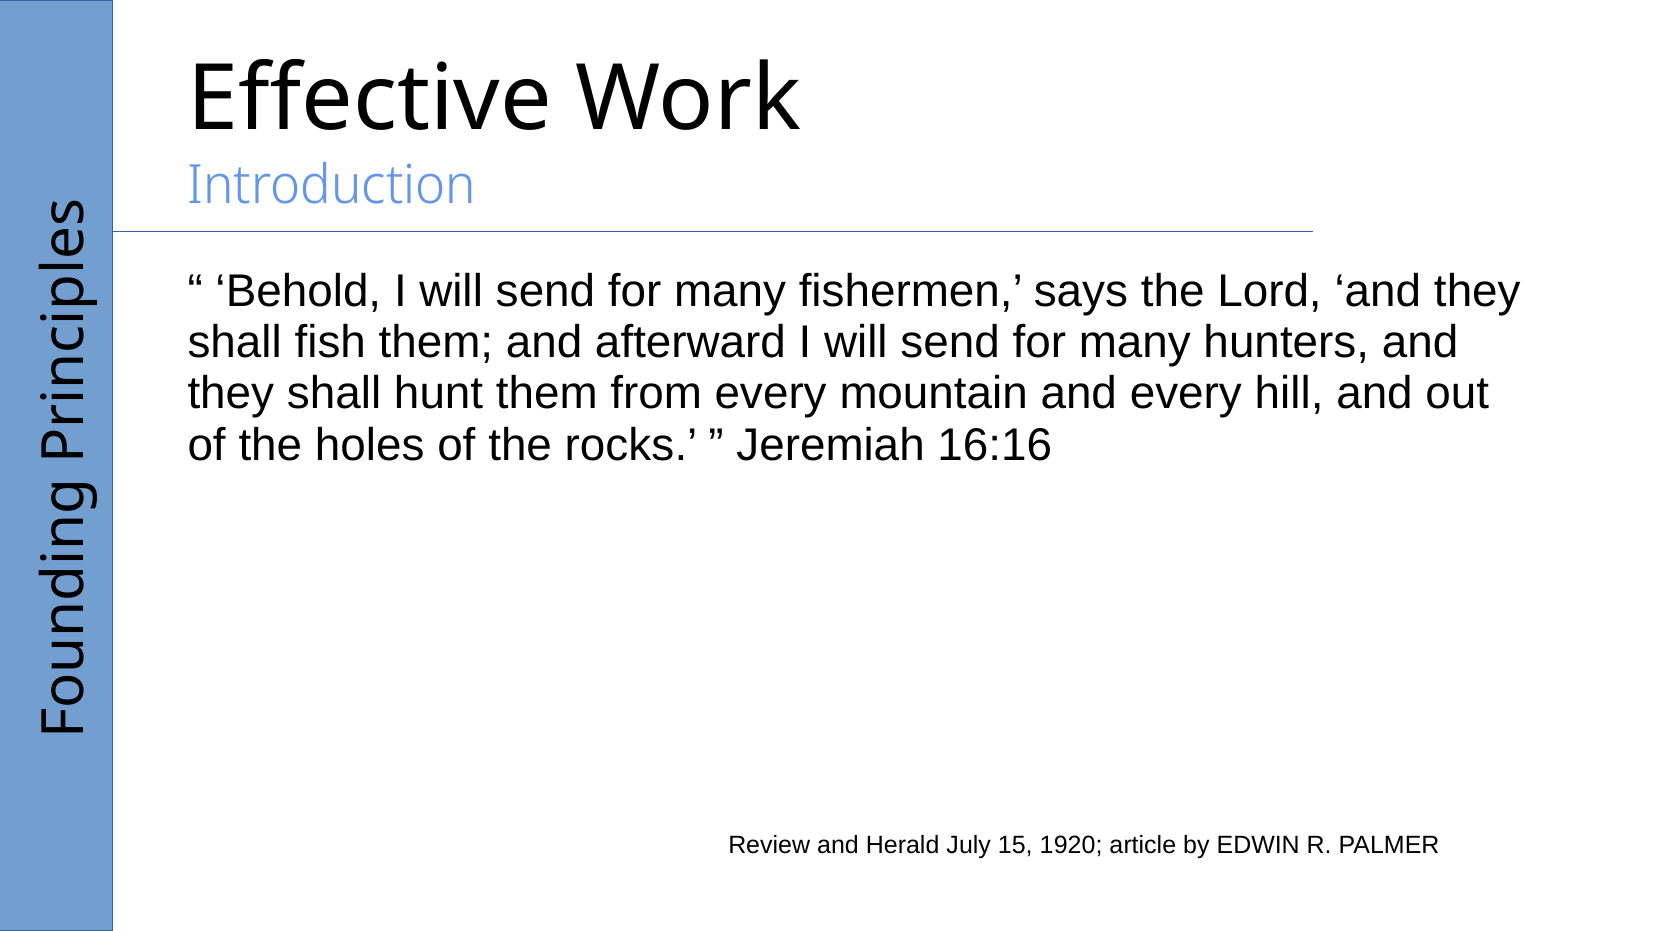

# Effective Work
Introduction
“ ‘Behold, I will send for many fishermen,’ says the Lord, ‘and they shall fish them; and afterward I will send for many hunters, and they shall hunt them from every mountain and every hill, and out of the holes of the rocks.’ ” Jeremiah 16:16
Founding Principles
Review and Herald July 15, 1920; article by EDWIN R. PALMER